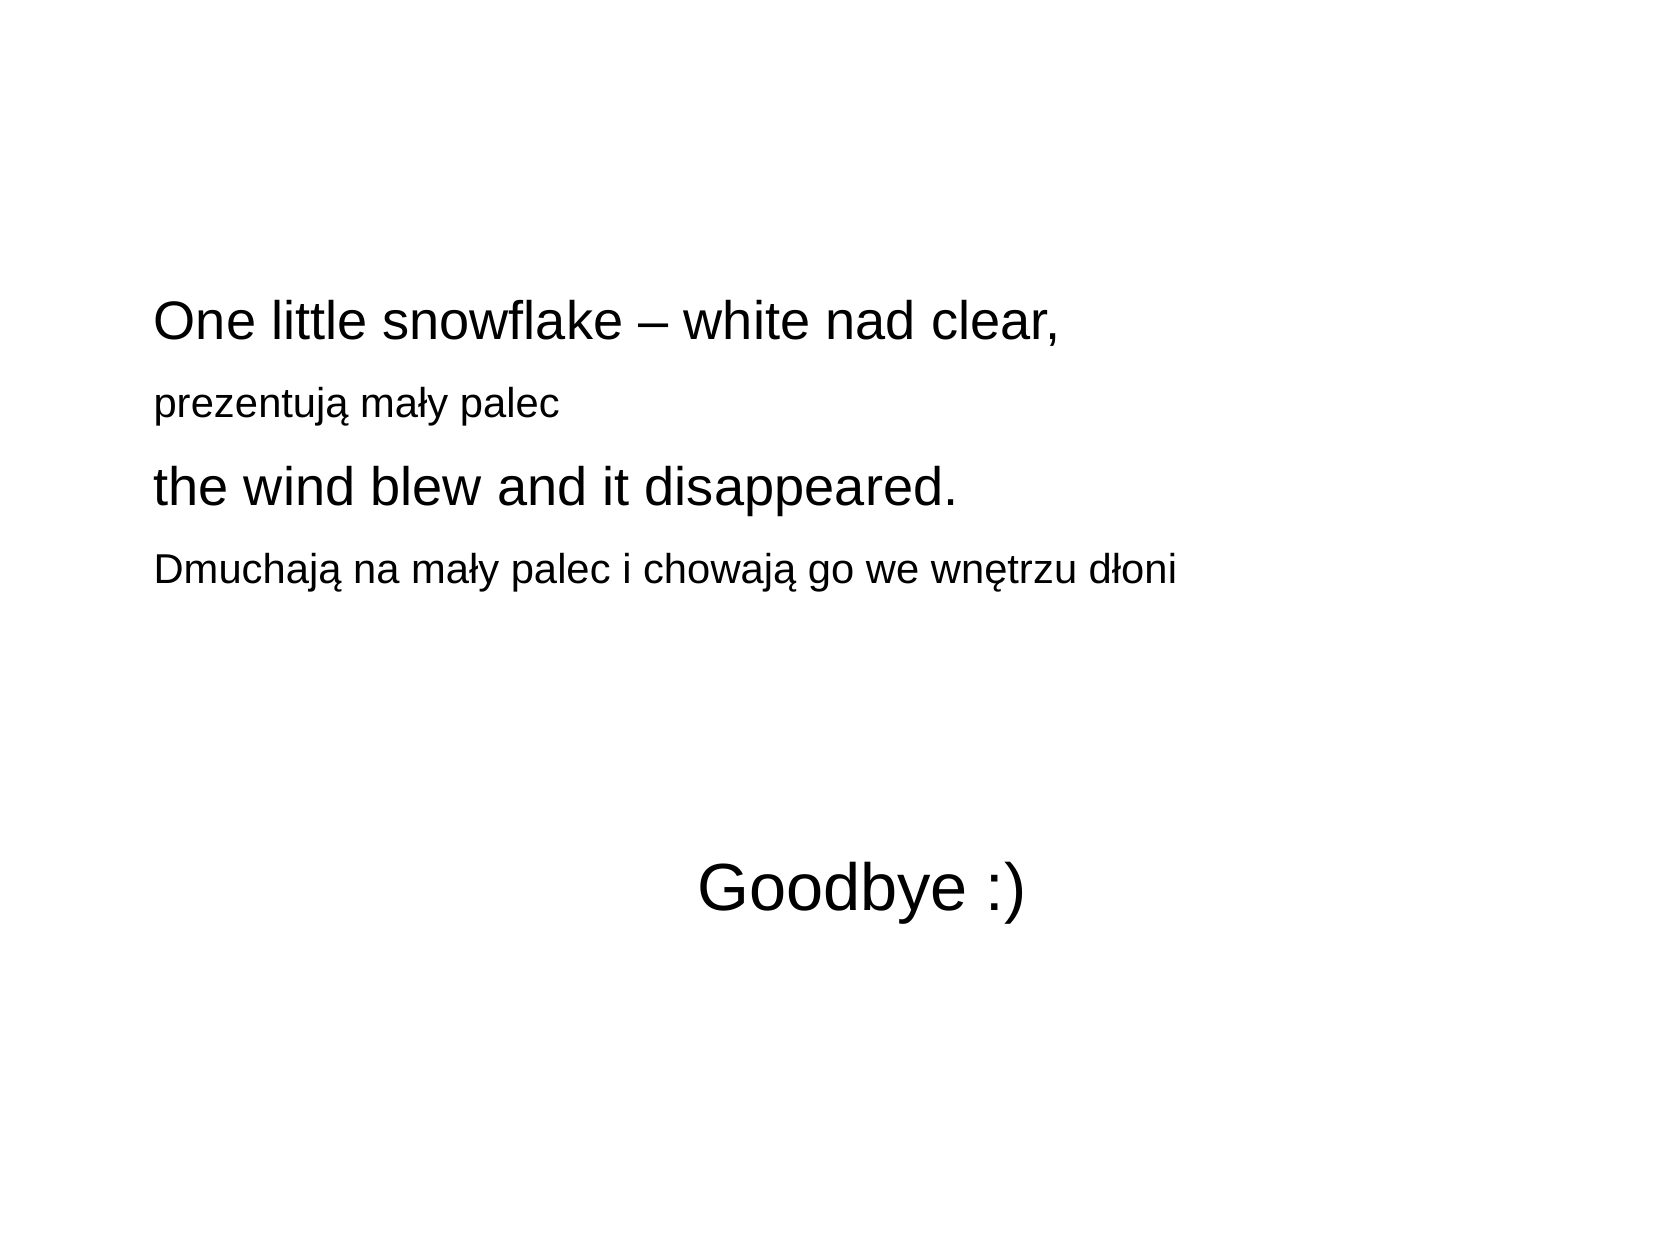

#
One little snowflake – white nad clear,
prezentują mały palec
the wind blew and it disappeared.
Dmuchają na mały palec i chowają go we wnętrzu dłoni
Goodbye :)